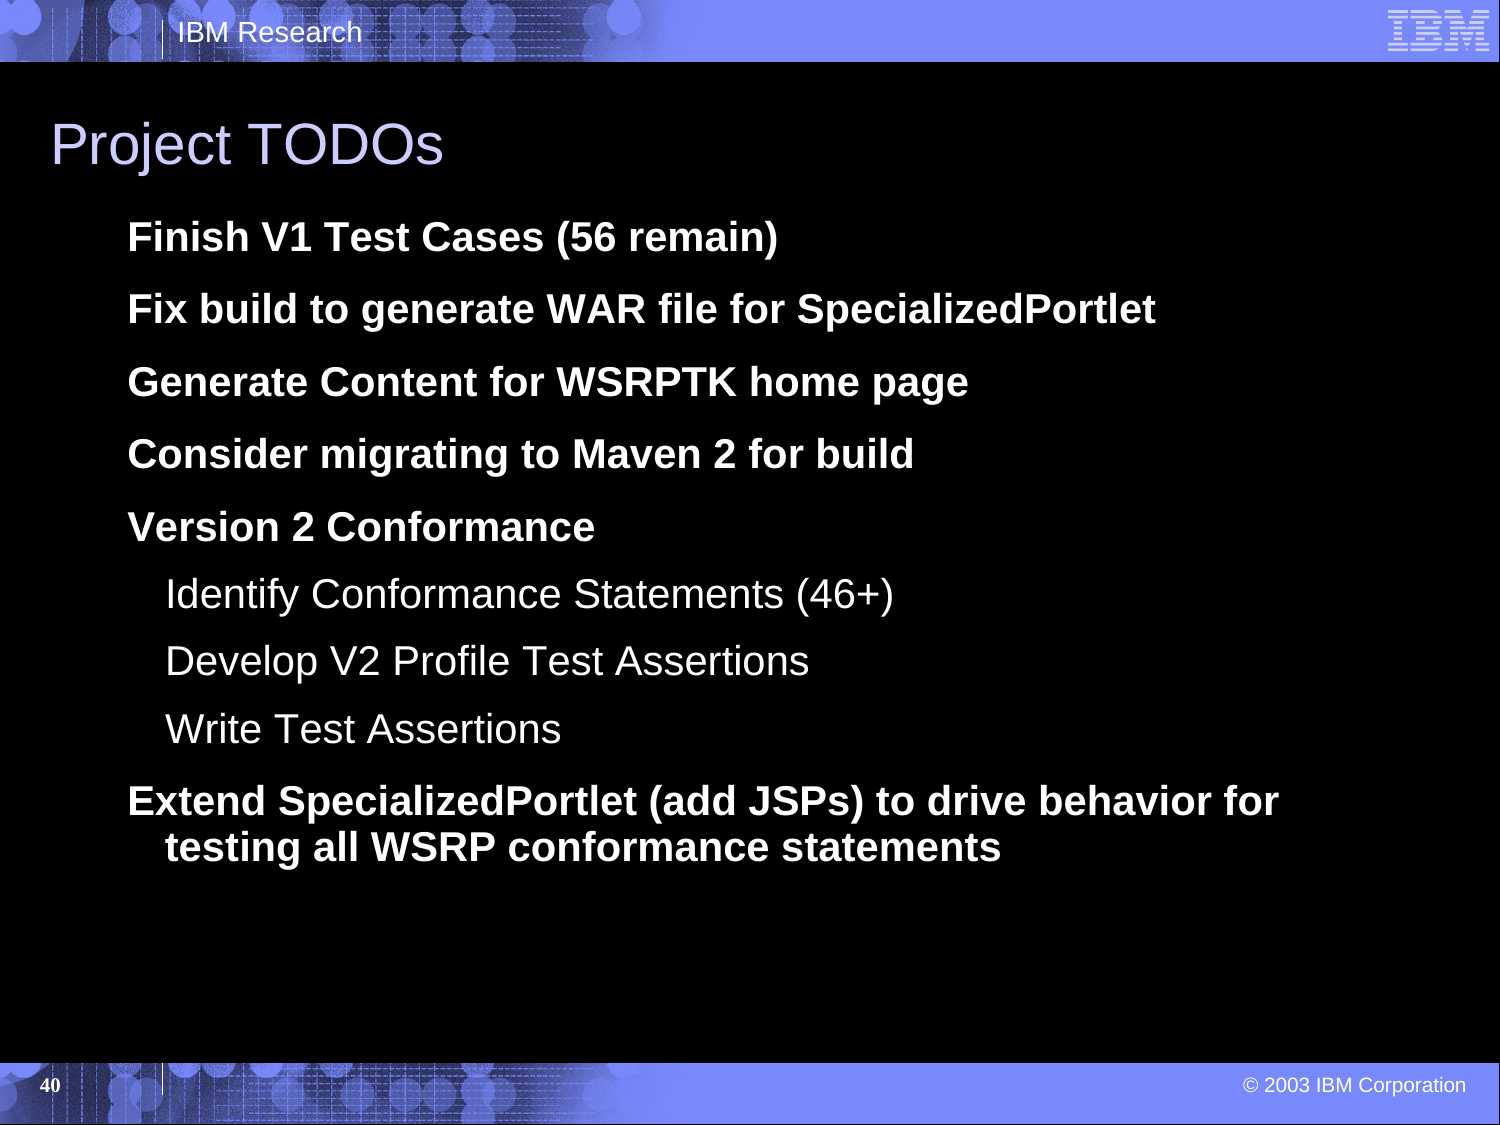

# Project TODOs
Finish V1 Test Cases (56 remain)
Fix build to generate WAR file for SpecializedPortlet
Generate Content for WSRPTK home page
Consider migrating to Maven 2 for build
Version 2 Conformance
Identify Conformance Statements (46+)
Develop V2 Profile Test Assertions
Write Test Assertions
Extend SpecializedPortlet (add JSPs) to drive behavior for testing all WSRP conformance statements
40